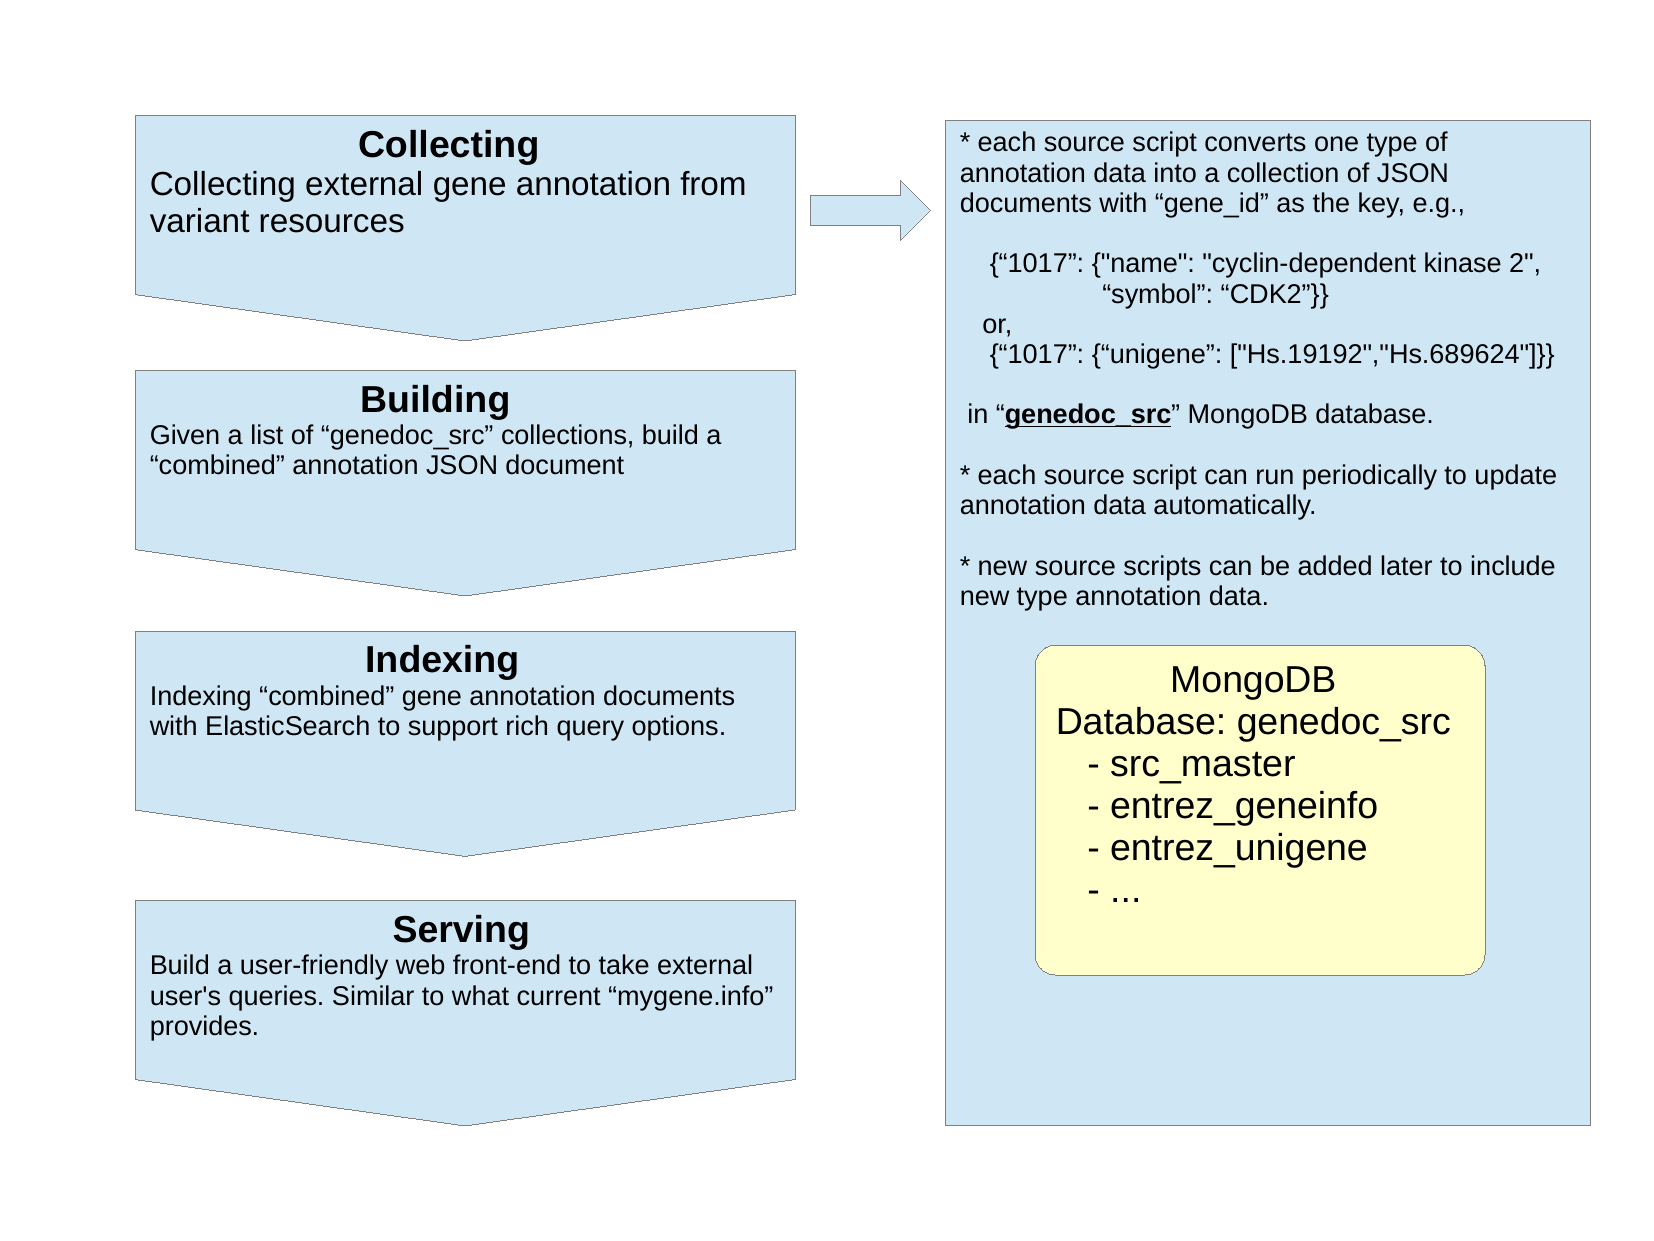

Collecting
Collecting external gene annotation from variant resources
* each source script converts one type of annotation data into a collection of JSON documents with “gene_id” as the key, e.g.,
 {“1017”: {"name": "cyclin-dependent kinase 2",
 “symbol”: “CDK2”}}
 or,
 {“1017”: {“unigene”: ["Hs.19192","Hs.689624"]}}
 in “genedoc_src” MongoDB database.
* each source script can run periodically to update annotation data automatically.
* new source scripts can be added later to include new type annotation data.
Building
Given a list of “genedoc_src” collections, build a “combined” annotation JSON document
Indexing
Indexing “combined” gene annotation documents with ElasticSearch to support rich query options.
MongoDB
Database: genedoc_src
 - src_master
 - entrez_geneinfo
 - entrez_unigene
 - ...
Serving
Build a user-friendly web front-end to take external user's queries. Similar to what current “mygene.info” provides.